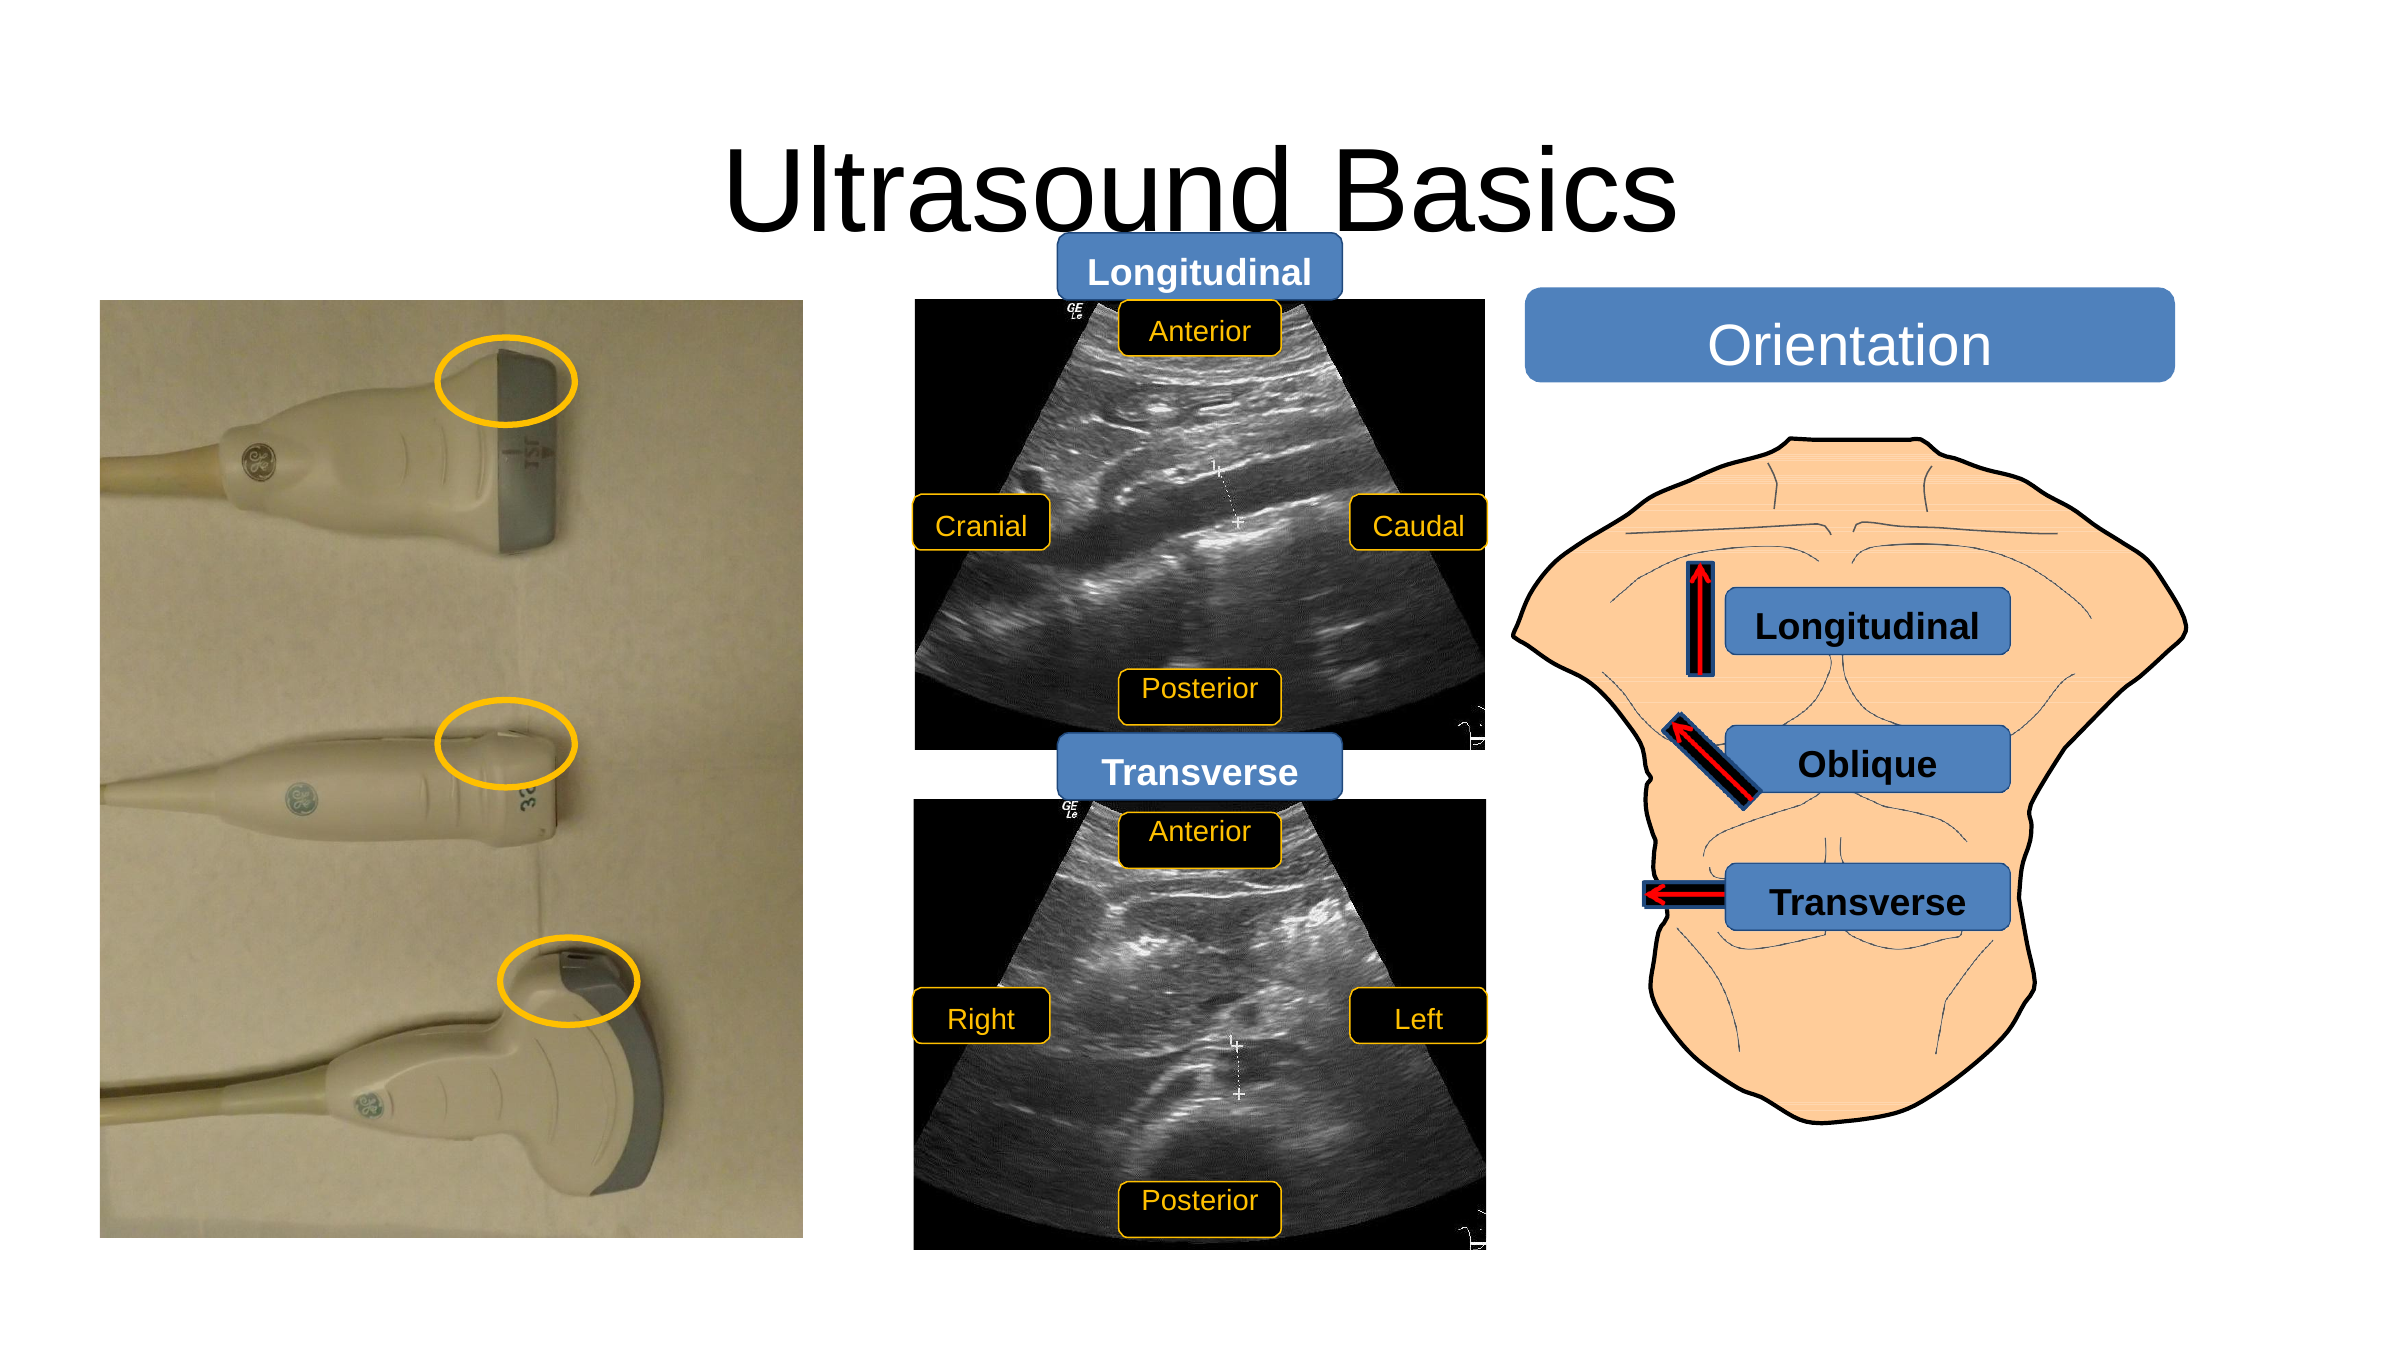

Ultrasound	Basics
Longitudinal
Orientation
Anterior
Cranial
Caudal
Longitudinal
Posterior
Oblique
Transverse
Anterior
Transverse
Right
Left
Posterior